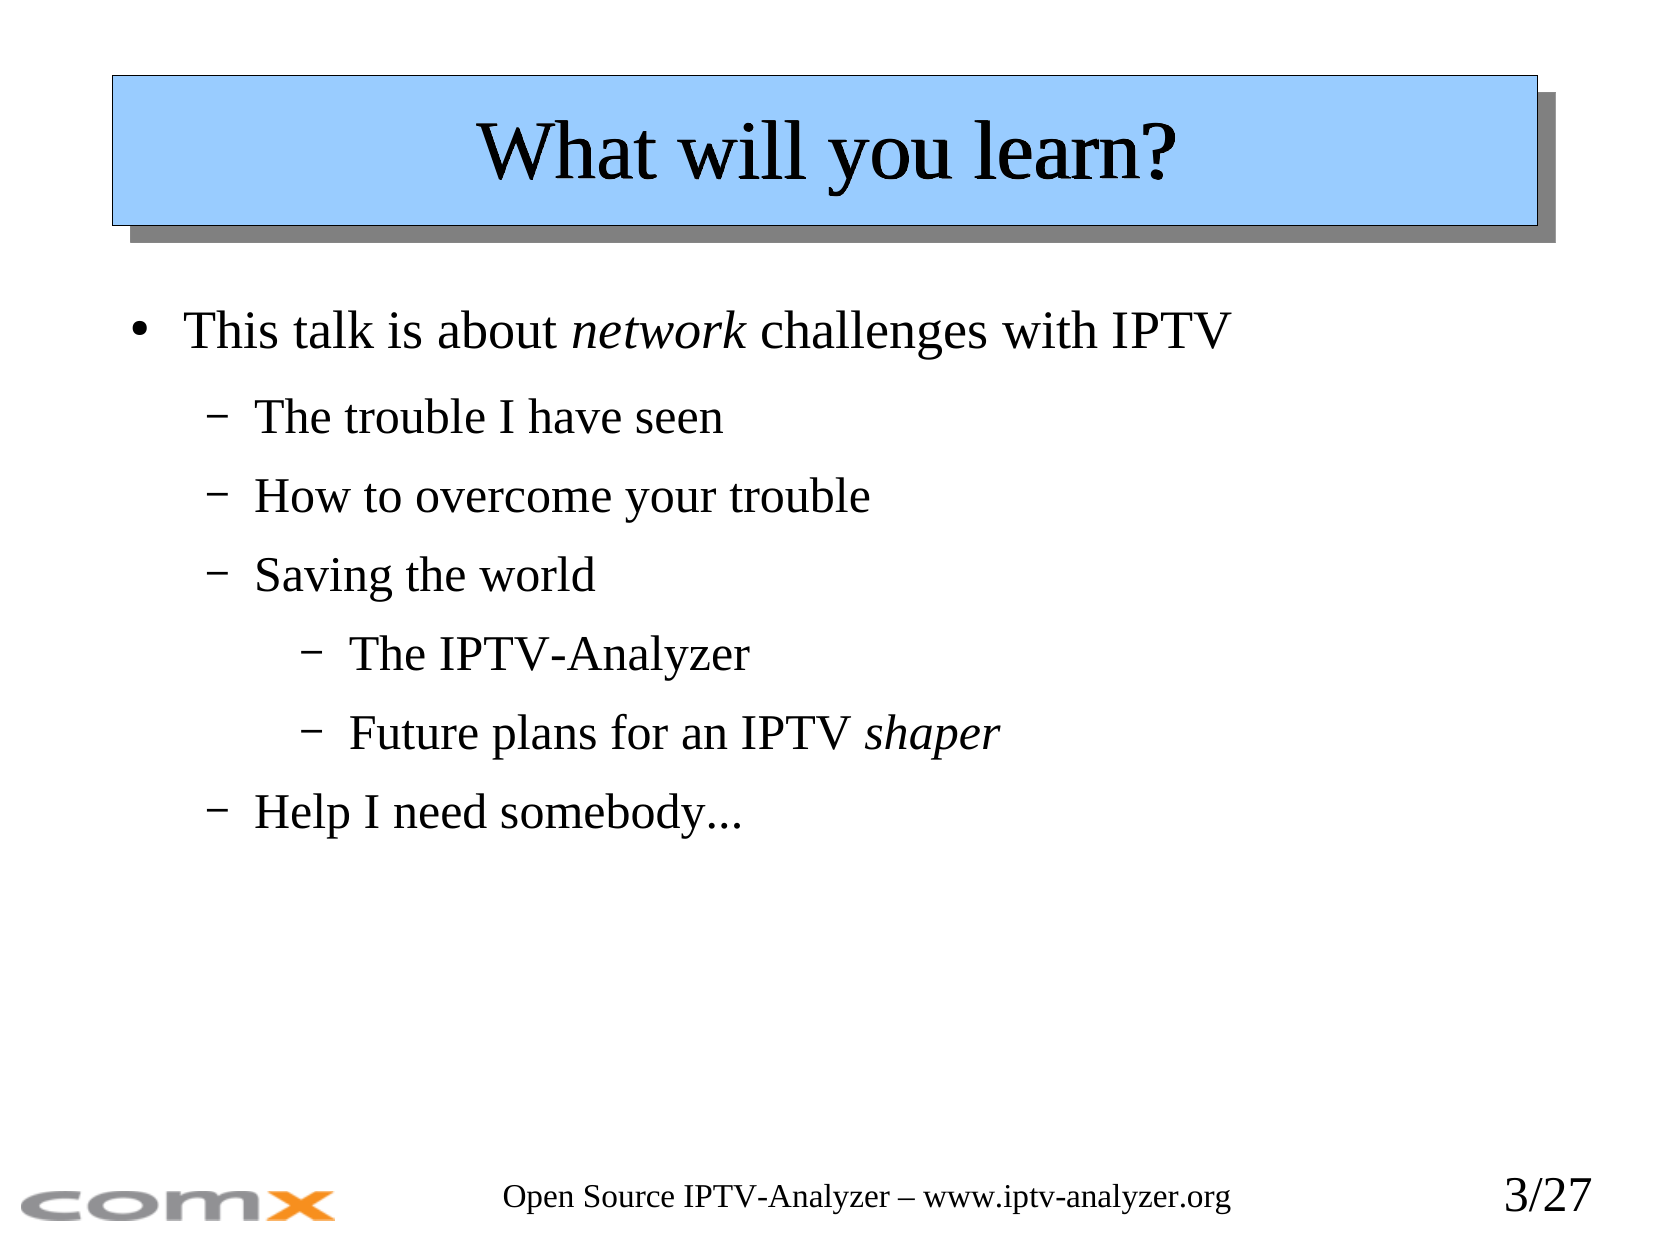

# What will you learn?
This talk is about network challenges with IPTV
The trouble I have seen
How to overcome your trouble
Saving the world
The IPTV-Analyzer
Future plans for an IPTV shaper
Help I need somebody...